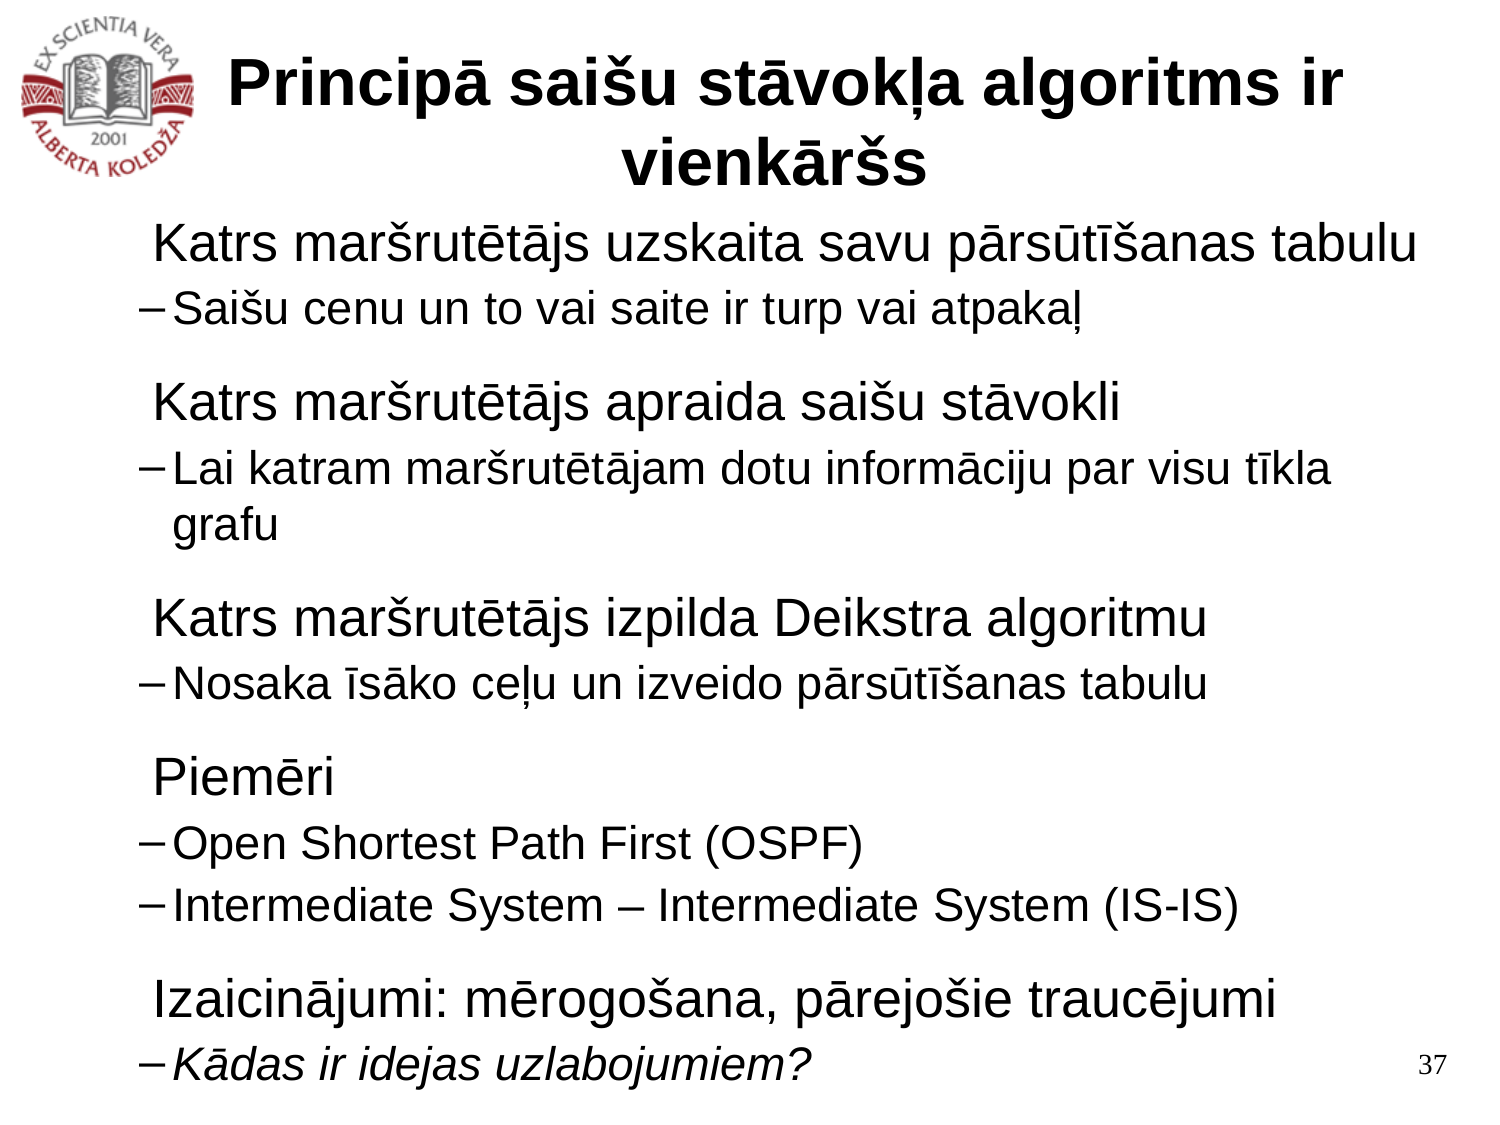

# Principā saišu stāvokļa algoritms ir vienkāršs
Katrs maršrutētājs uzskaita savu pārsūtīšanas tabulu
Saišu cenu un to vai saite ir turp vai atpakaļ
Katrs maršrutētājs apraida saišu stāvokli
Lai katram maršrutētājam dotu informāciju par visu tīkla grafu
Katrs maršrutētājs izpilda Deikstra algoritmu
Nosaka īsāko ceļu un izveido pārsūtīšanas tabulu
Piemēri
Open Shortest Path First (OSPF)
Intermediate System – Intermediate System (IS-IS)
Izaicinājumi: mērogošana, pārejošie traucējumi
Kādas ir idejas uzlabojumiem?